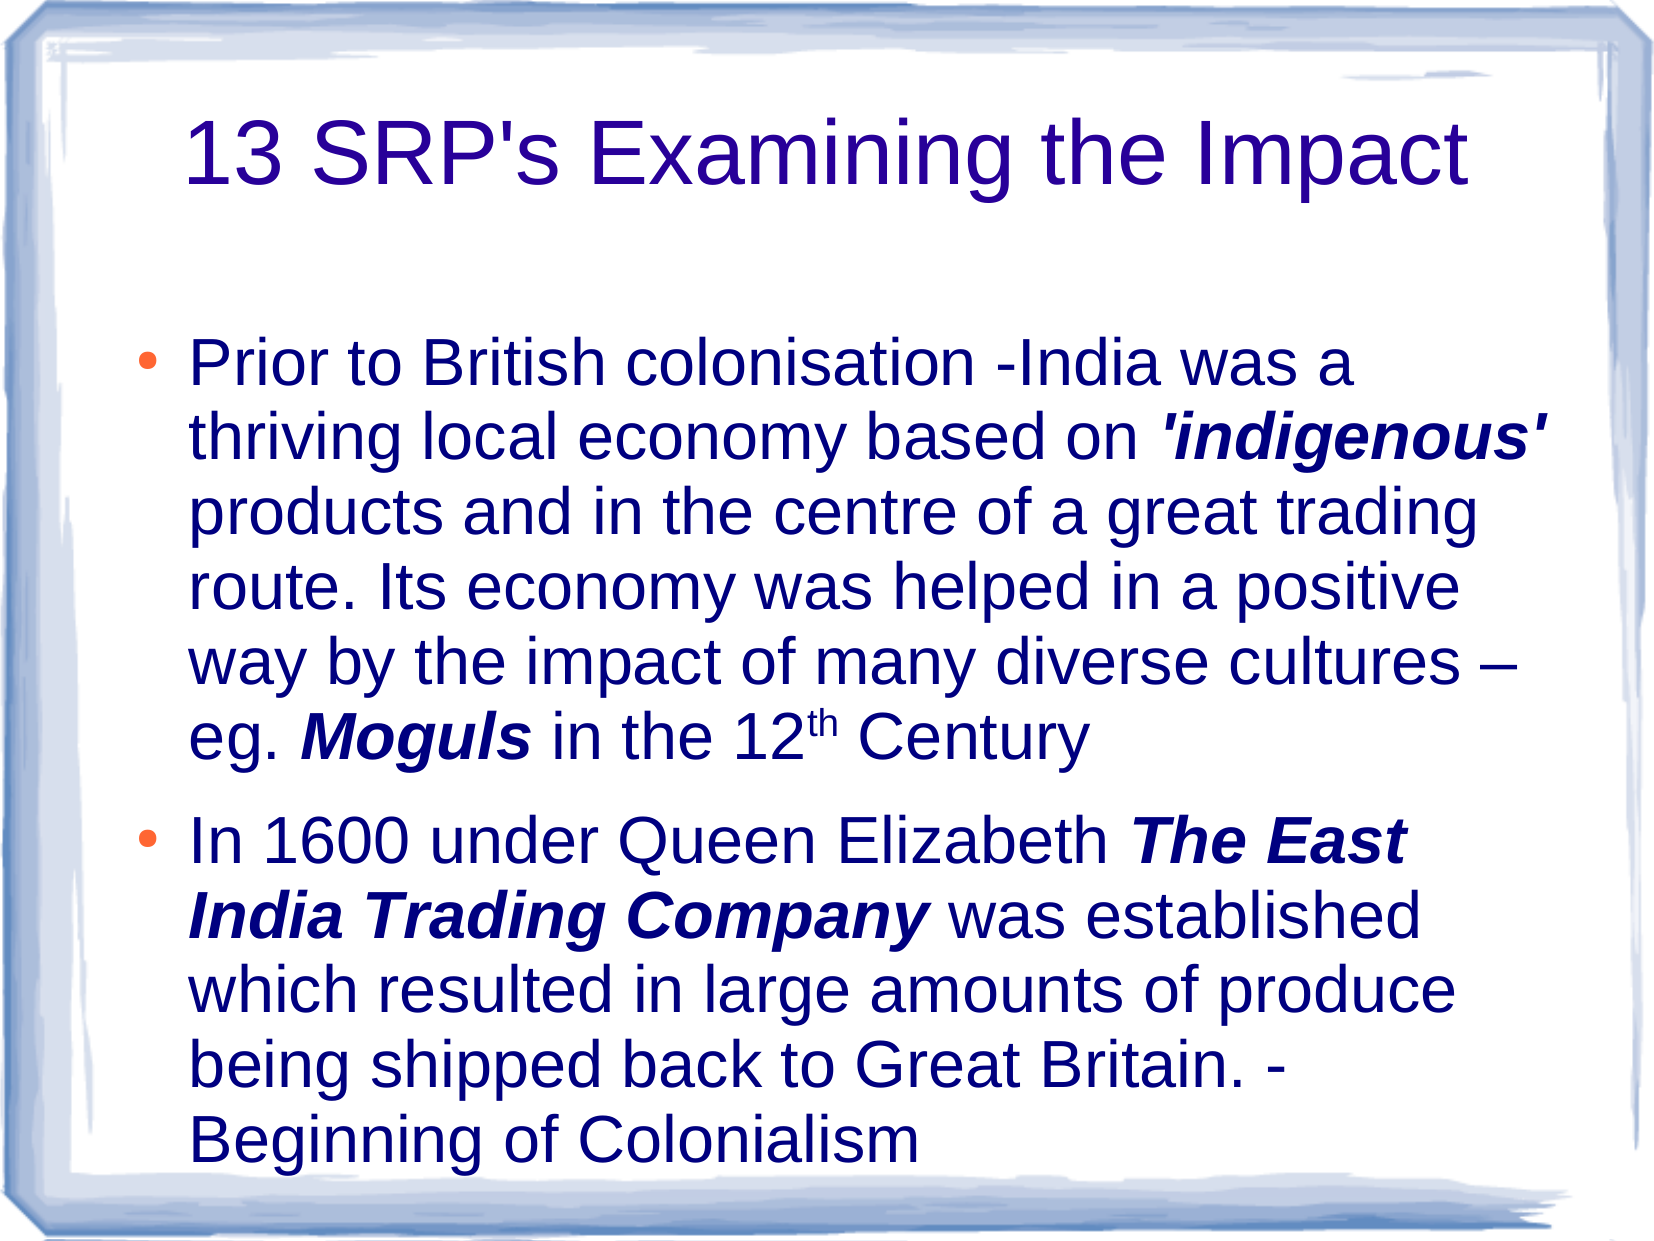

# 13 SRP's Examining the Impact
Prior to British colonisation -India was a thriving local economy based on 'indigenous' products and in the centre of a great trading route. Its economy was helped in a positive way by the impact of many diverse cultures – eg. Moguls in the 12th Century
In 1600 under Queen Elizabeth The East India Trading Company was established which resulted in large amounts of produce being shipped back to Great Britain. - Beginning of Colonialism